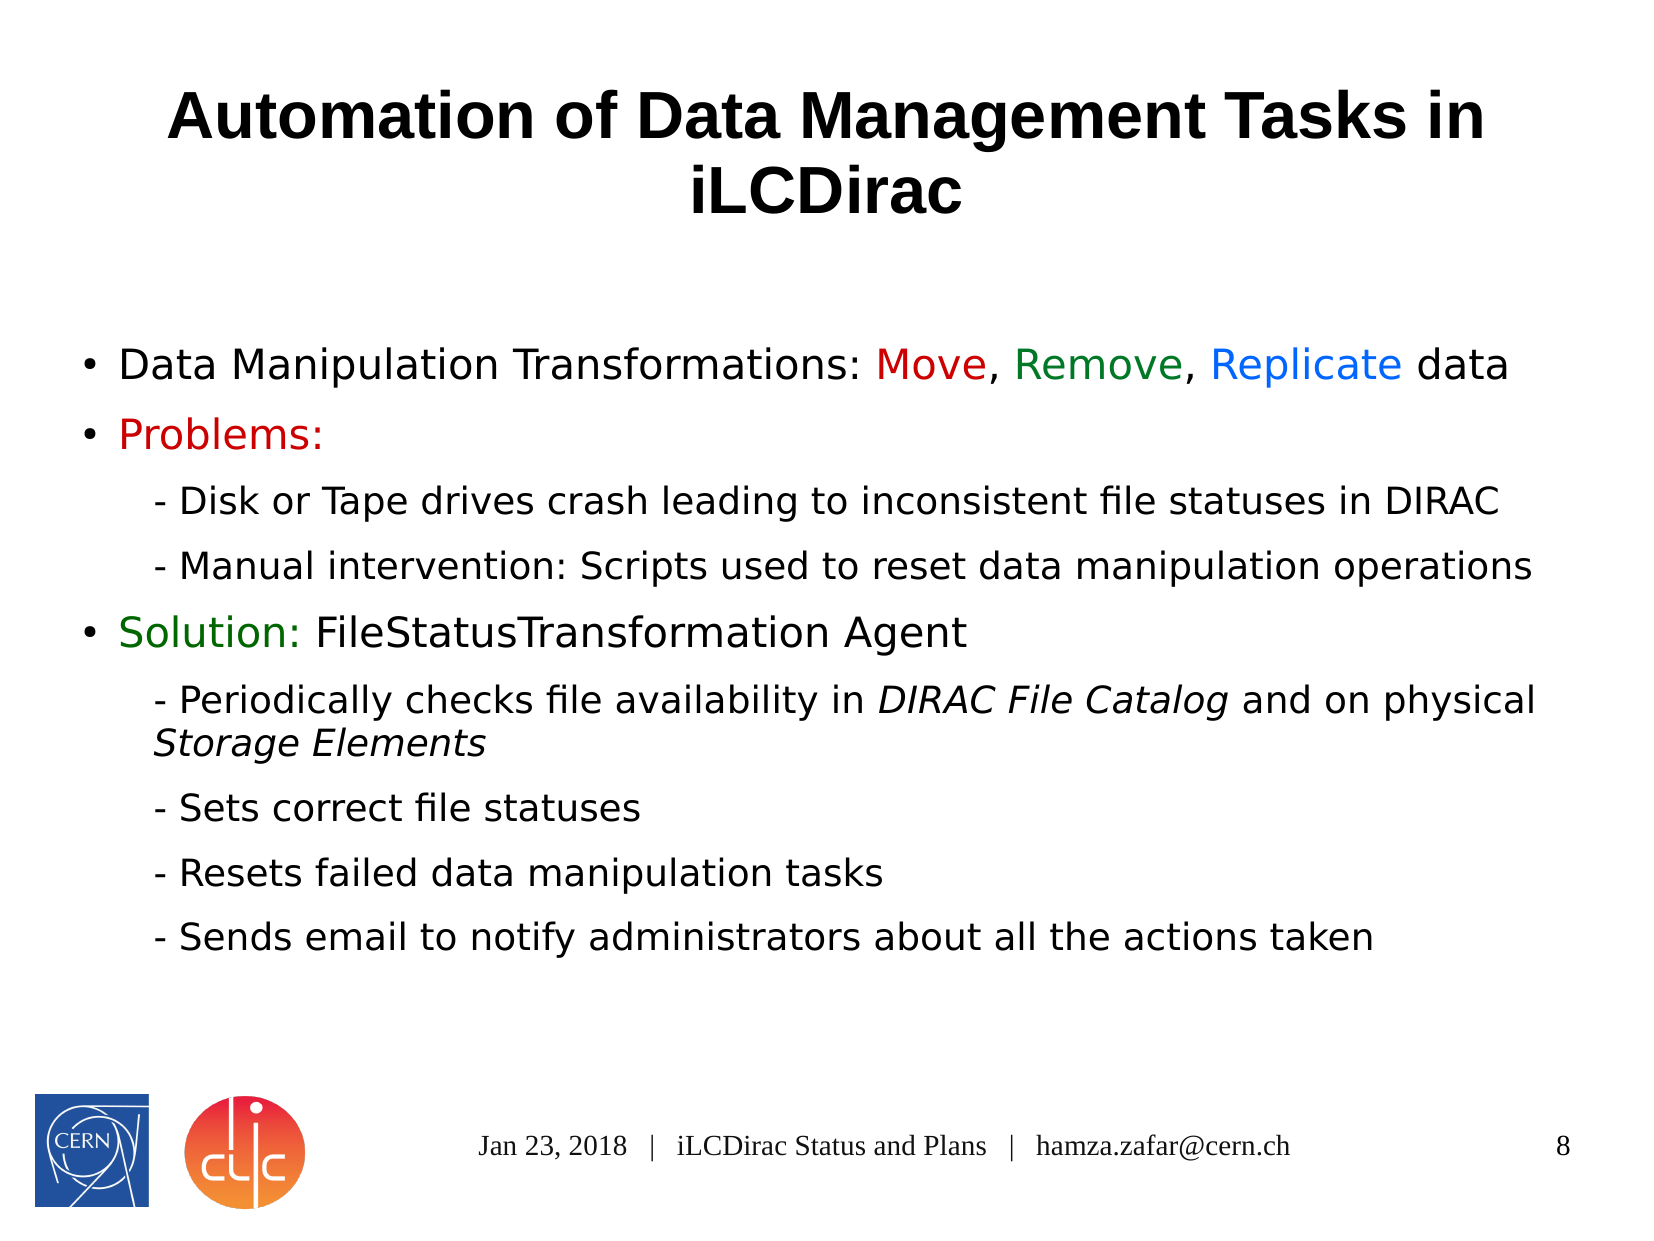

# Automation of Data Management Tasks in iLCDirac
Data Manipulation Transformations: Move, Remove, Replicate data
Problems:
- Disk or Tape drives crash leading to inconsistent file statuses in DIRAC
- Manual intervention: Scripts used to reset data manipulation operations
Solution: FileStatusTransformation Agent
- Periodically checks file availability in DIRAC File Catalog and on physical Storage Elements
- Sets correct file statuses
- Resets failed data manipulation tasks
- Sends email to notify administrators about all the actions taken
Jan 23, 2018 | iLCDirac Status and Plans | hamza.zafar@cern.ch
8